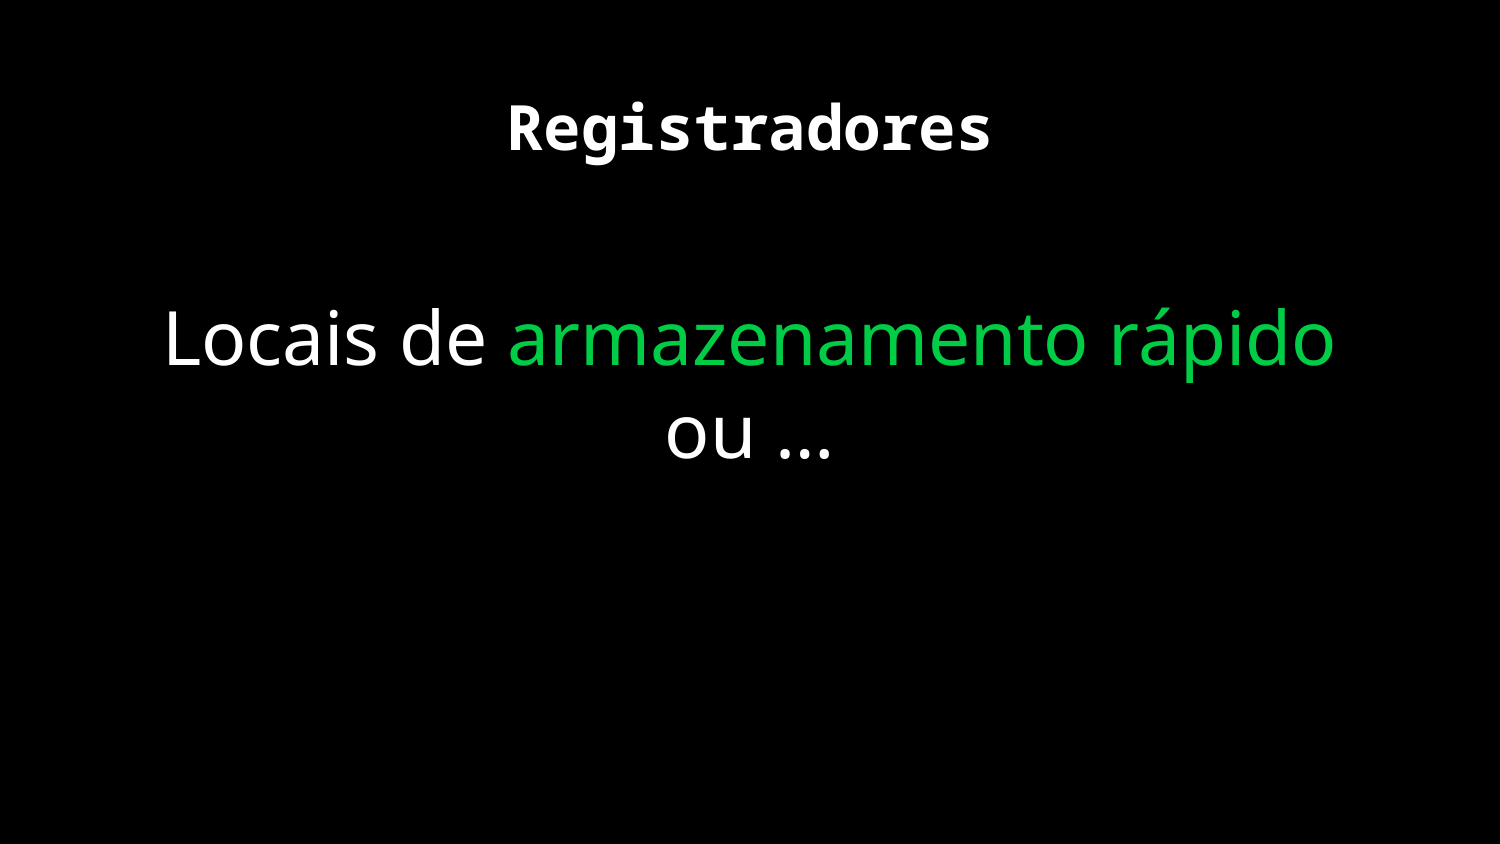

# Registradores
Locais de armazenamento rápido
ou …